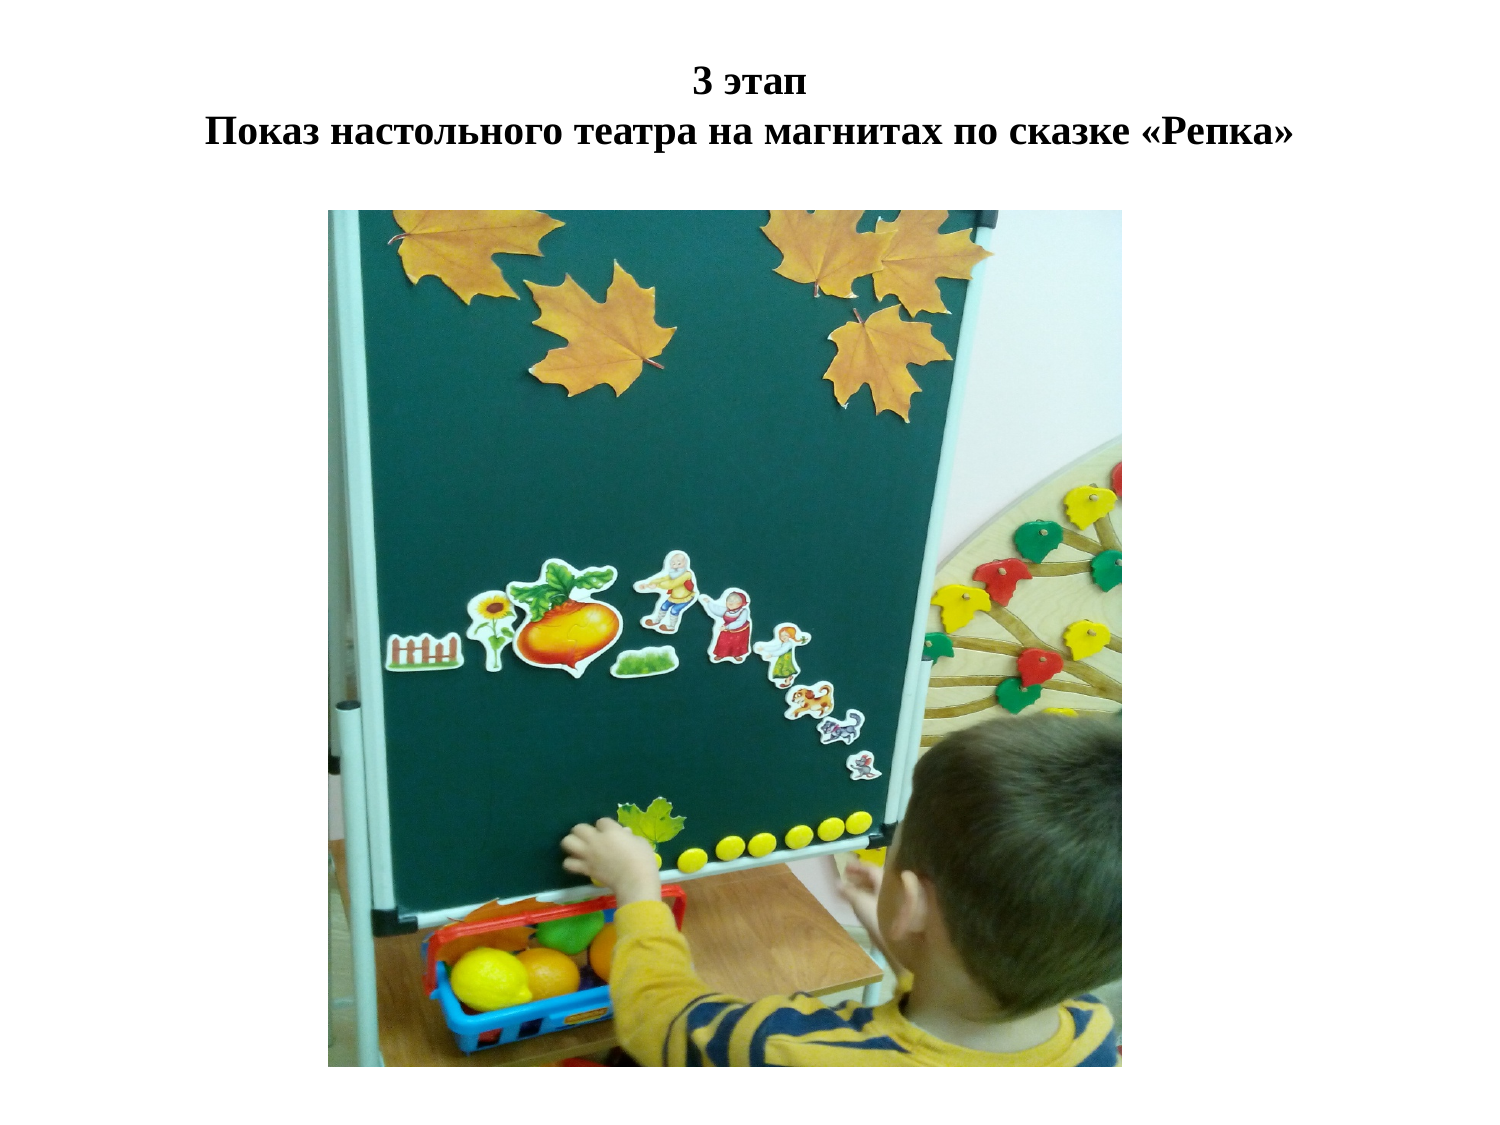

# 3 этап Показ настольного театра на магнитах по сказке «Репка»